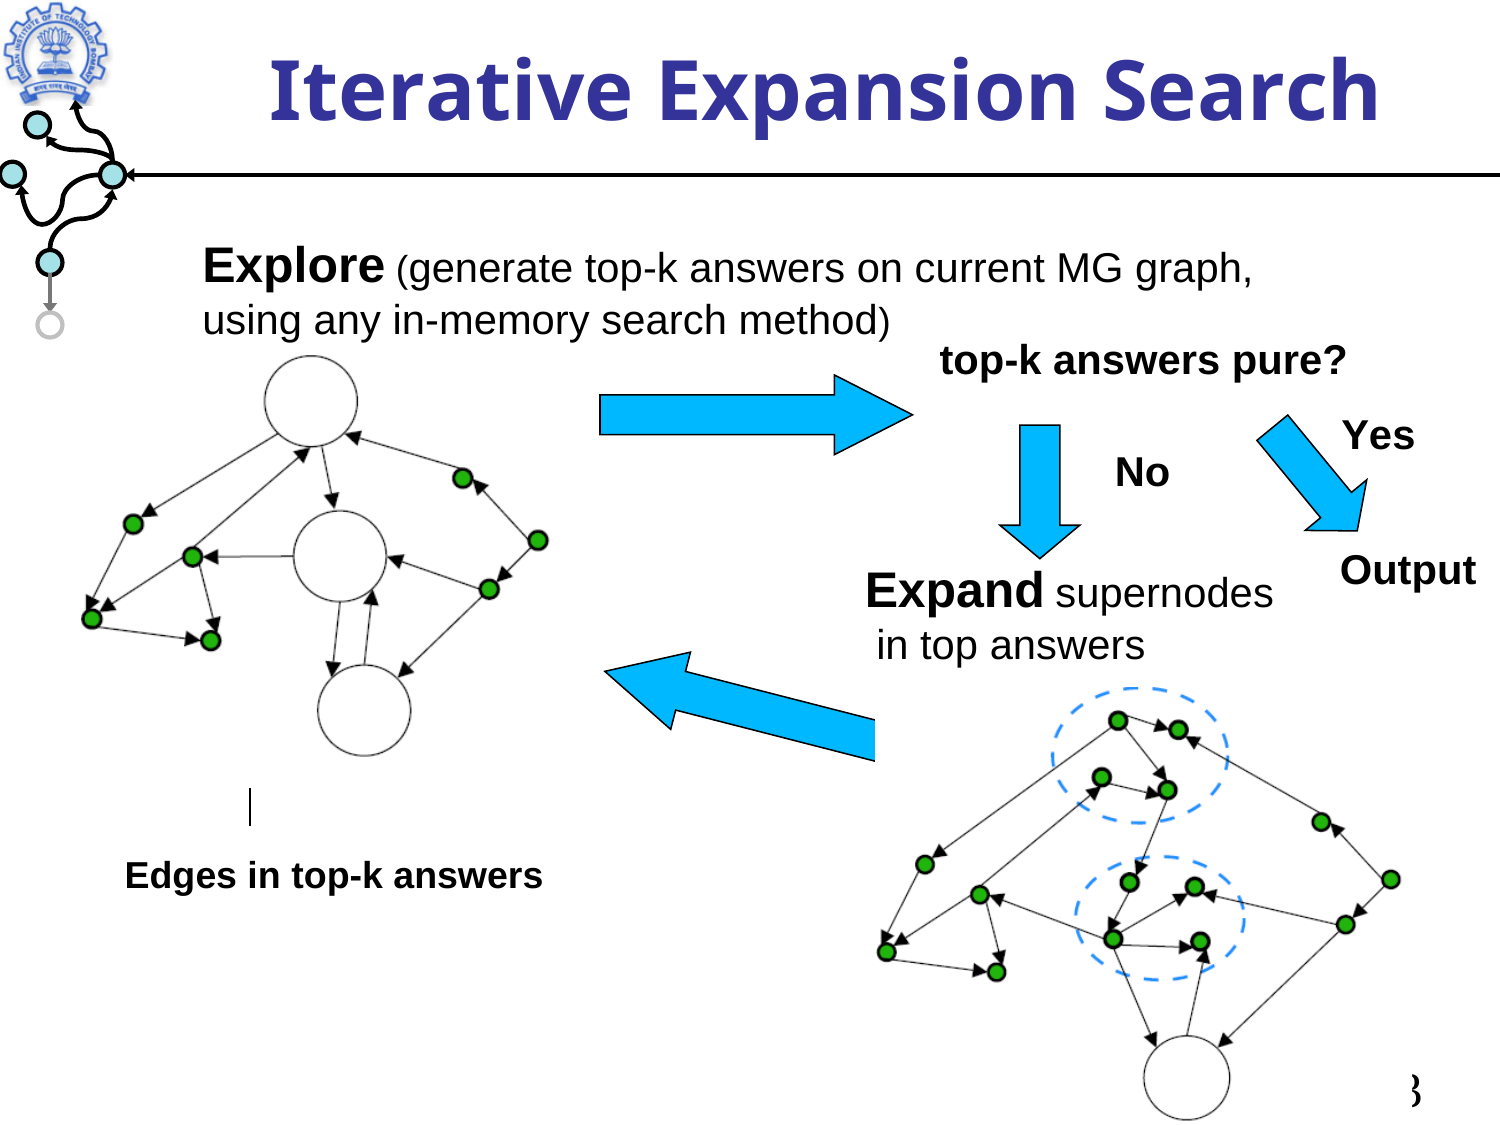

# Iterative Expansion Search
Explore (generate top-k answers on current MG graph,
using any in-memory search method)
top-k answers pure?
Yes
Output
No
Expand supernodes
 in top answers
Edges in top-k answers
43